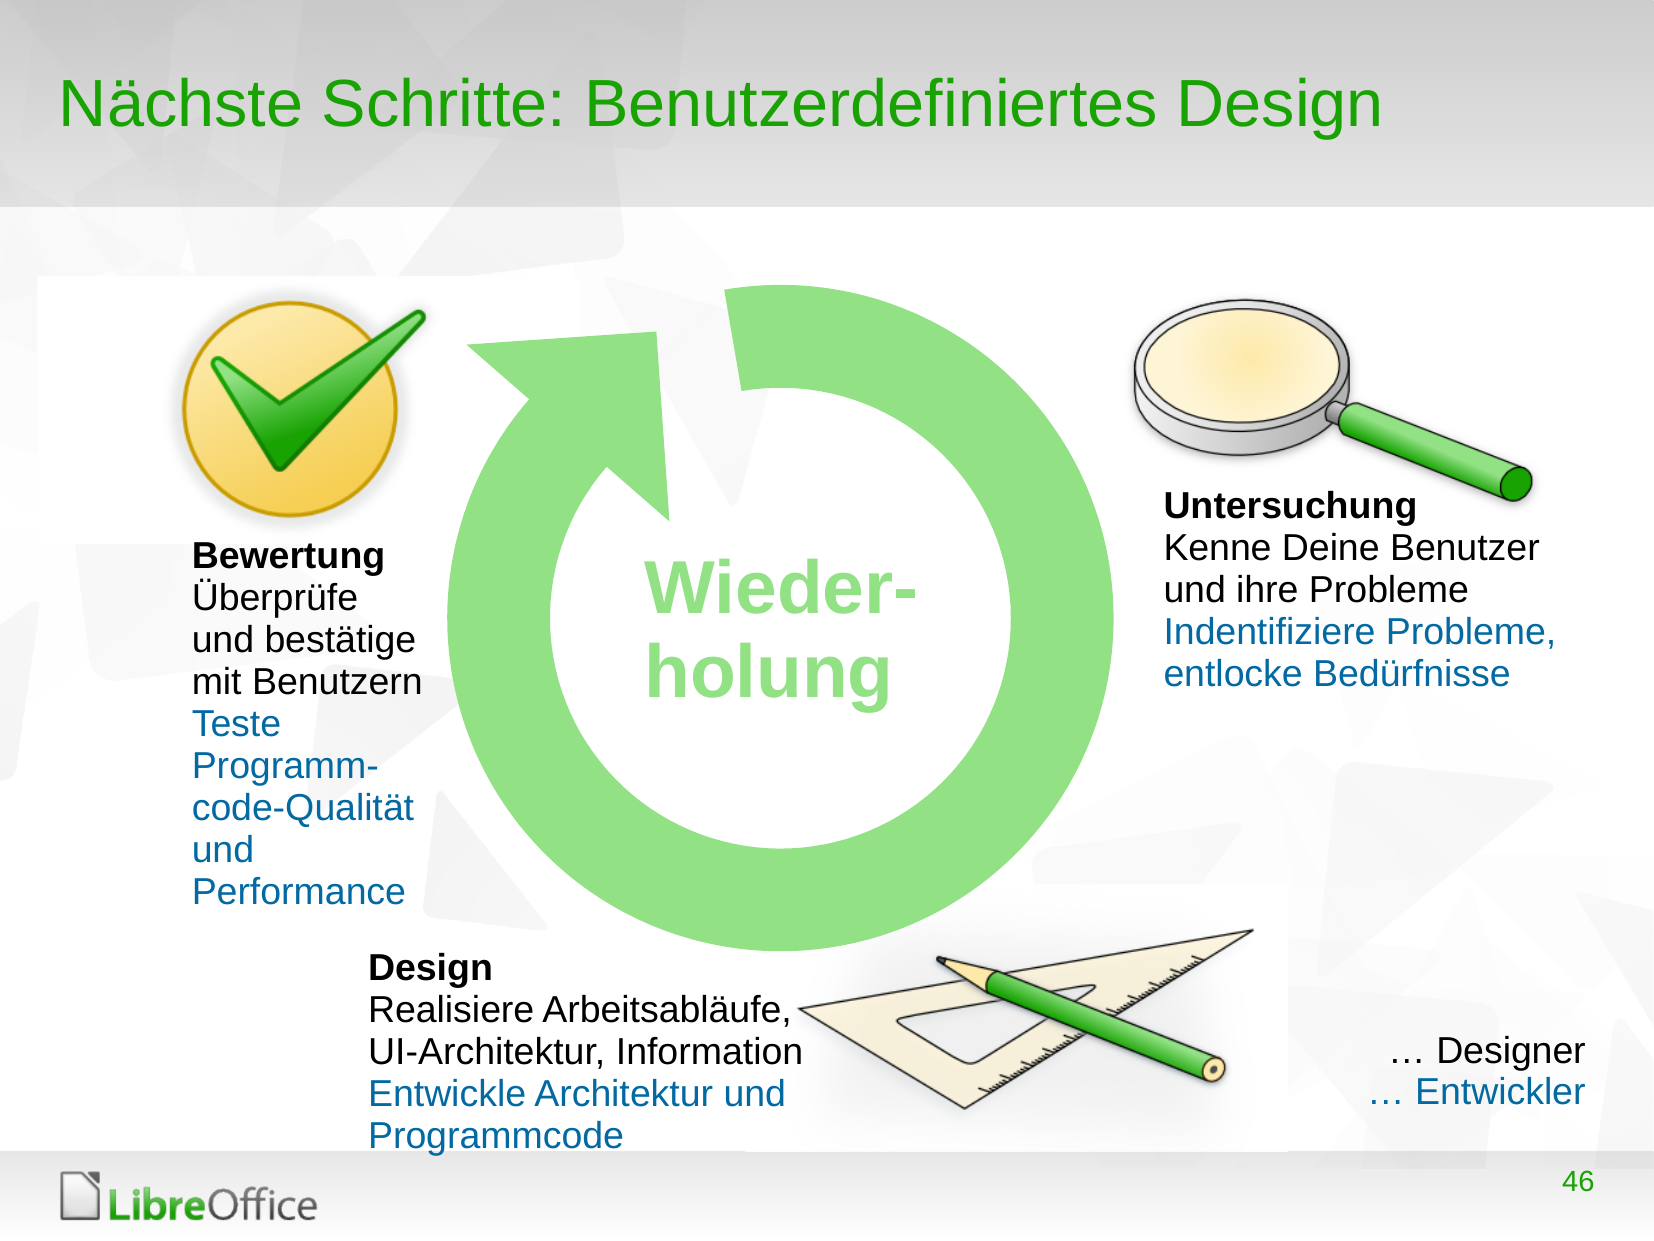

# Nächste Schritte: Benutzerdefiniertes Design
Wieder-
holung
Bewertung
Überprüfe und bestätige mit Benutzern
Teste Programm-code-Qualität und Performance
Untersuchung
Kenne Deine Benutzer und ihre Probleme
Indentifiziere Probleme, entlocke Bedürfnisse
Design
Realisiere Arbeitsabläufe,
UI-Architektur, Information
Entwickle Architektur und Programmcode
… Designer
… Entwickler
46